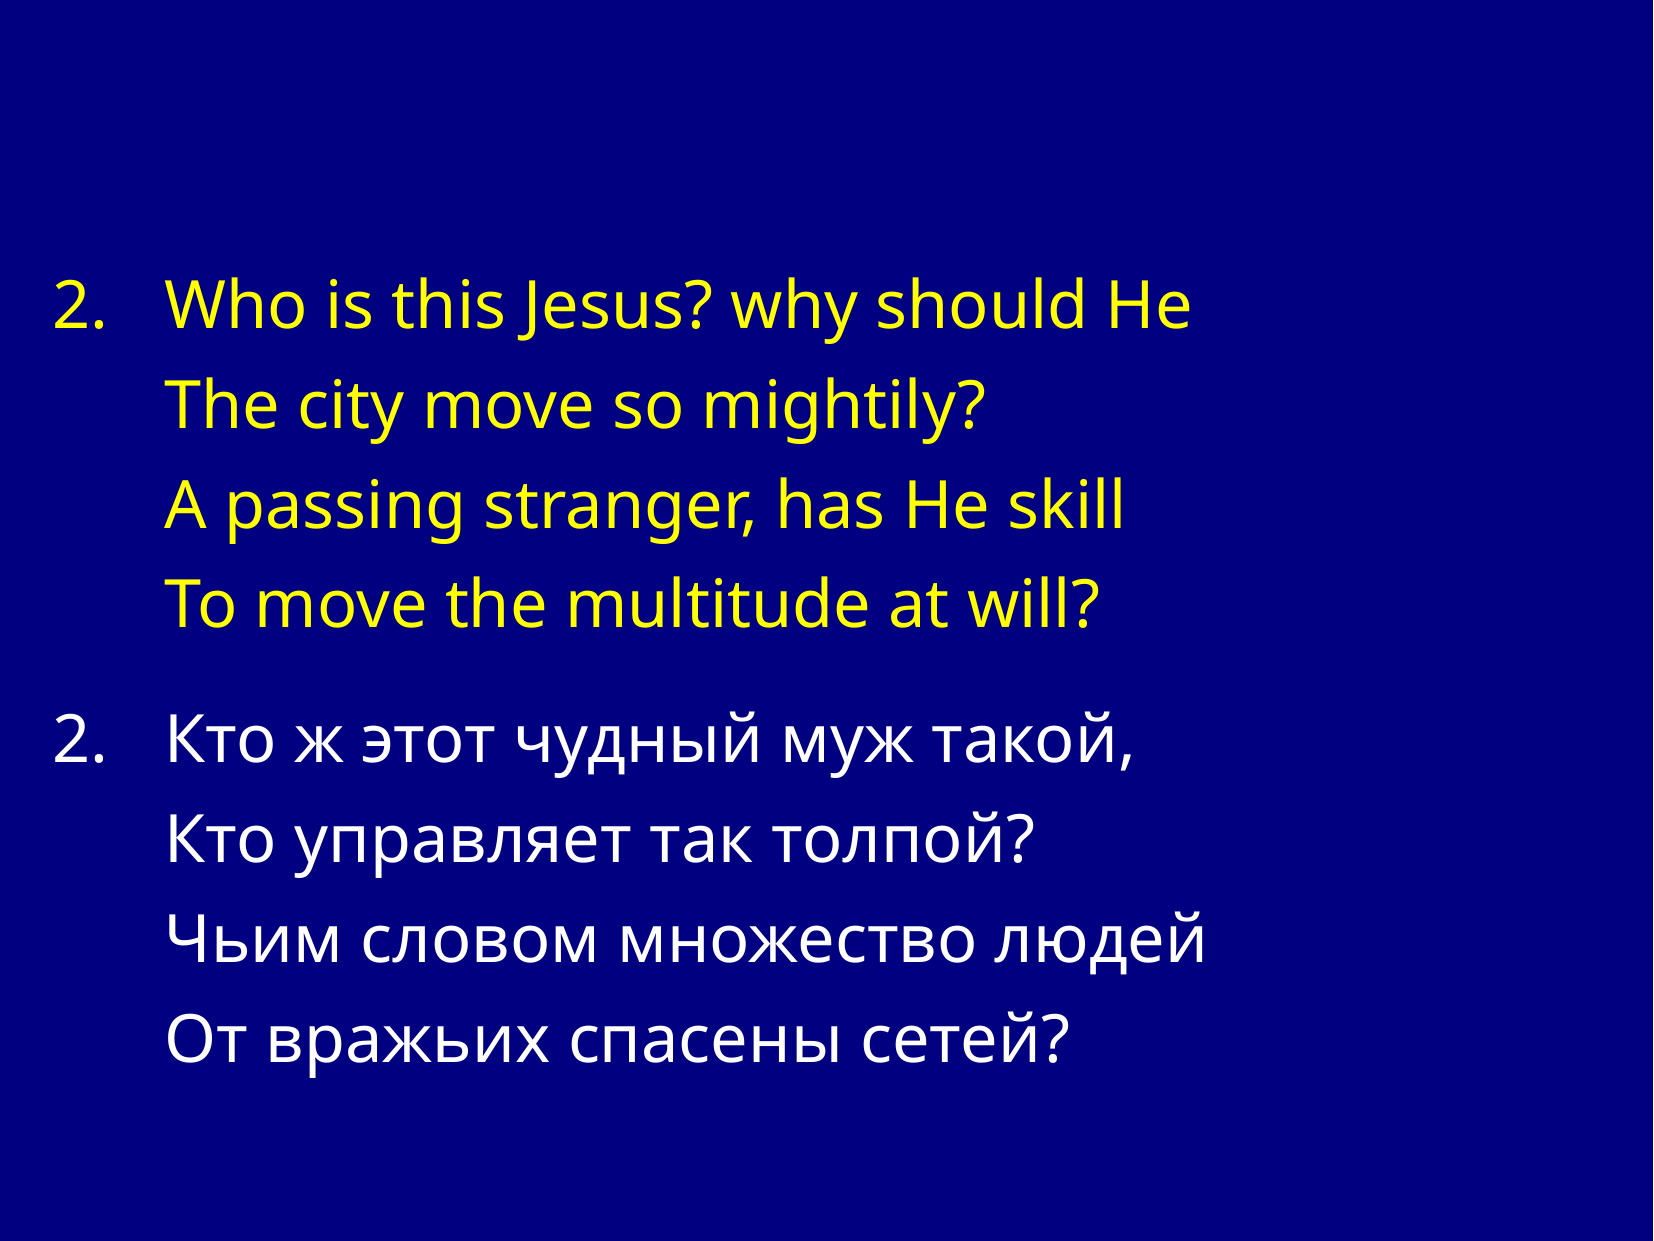

2.	Who is this Jesus? why should He
	The city move so mightily?
	A passing stranger, has He skill
	To move the multitude at will?
2.	Кто ж этот чудный муж такой,
	Кто управляет так толпой?
	Чьим словом множество людей
	От вражьих спасены сетей?